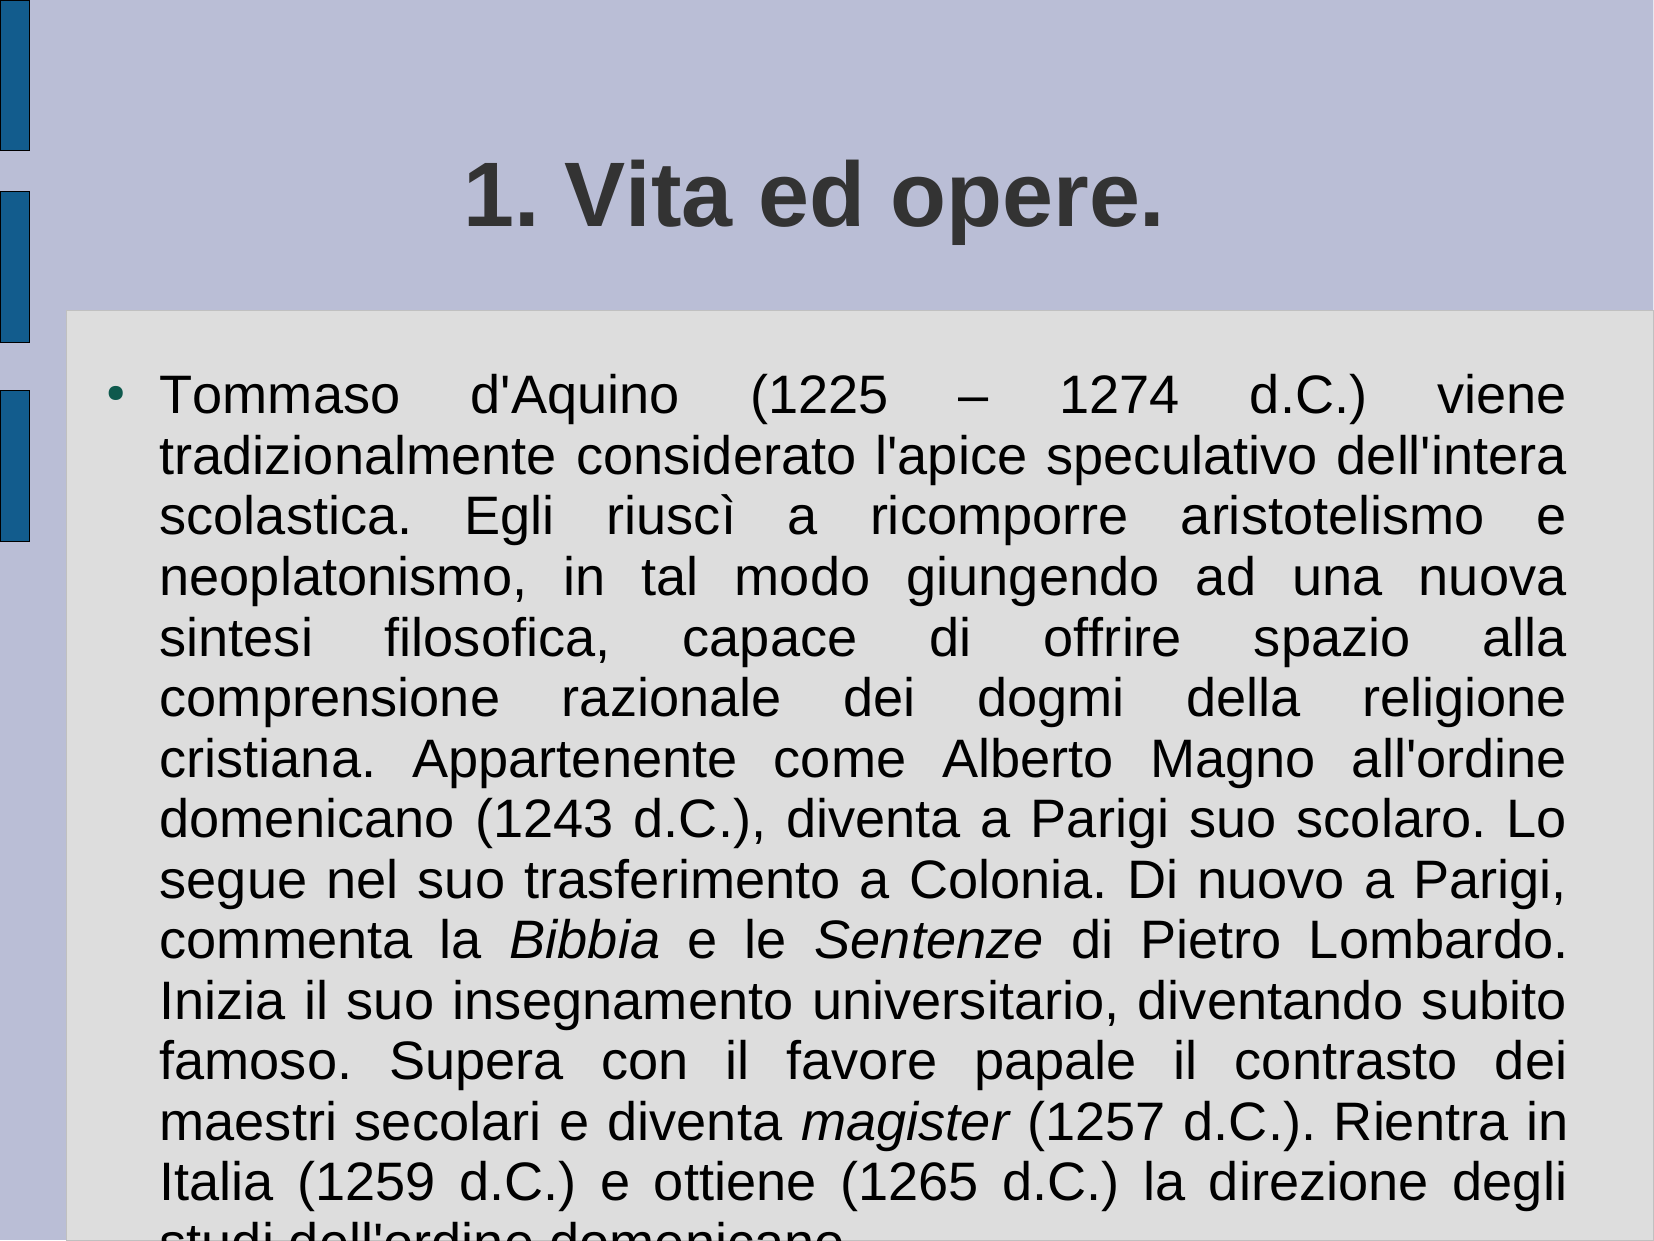

# 1. Vita ed opere.
Tommaso d'Aquino (1225 – 1274 d.C.) viene tradizionalmente considerato l'apice speculativo dell'intera scolastica. Egli riuscì a ricomporre aristotelismo e neoplatonismo, in tal modo giungendo ad una nuova sintesi filosofica, capace di offrire spazio alla comprensione razionale dei dogmi della religione cristiana. Appartenente come Alberto Magno all'ordine domenicano (1243 d.C.), diventa a Parigi suo scolaro. Lo segue nel suo trasferimento a Colonia. Di nuovo a Parigi, commenta la Bibbia e le Sentenze di Pietro Lombardo. Inizia il suo insegnamento universitario, diventando subito famoso. Supera con il favore papale il contrasto dei maestri secolari e diventa magister (1257 d.C.). Rientra in Italia (1259 d.C.) e ottiene (1265 d.C.) la direzione degli studi dell'ordine domenicano.